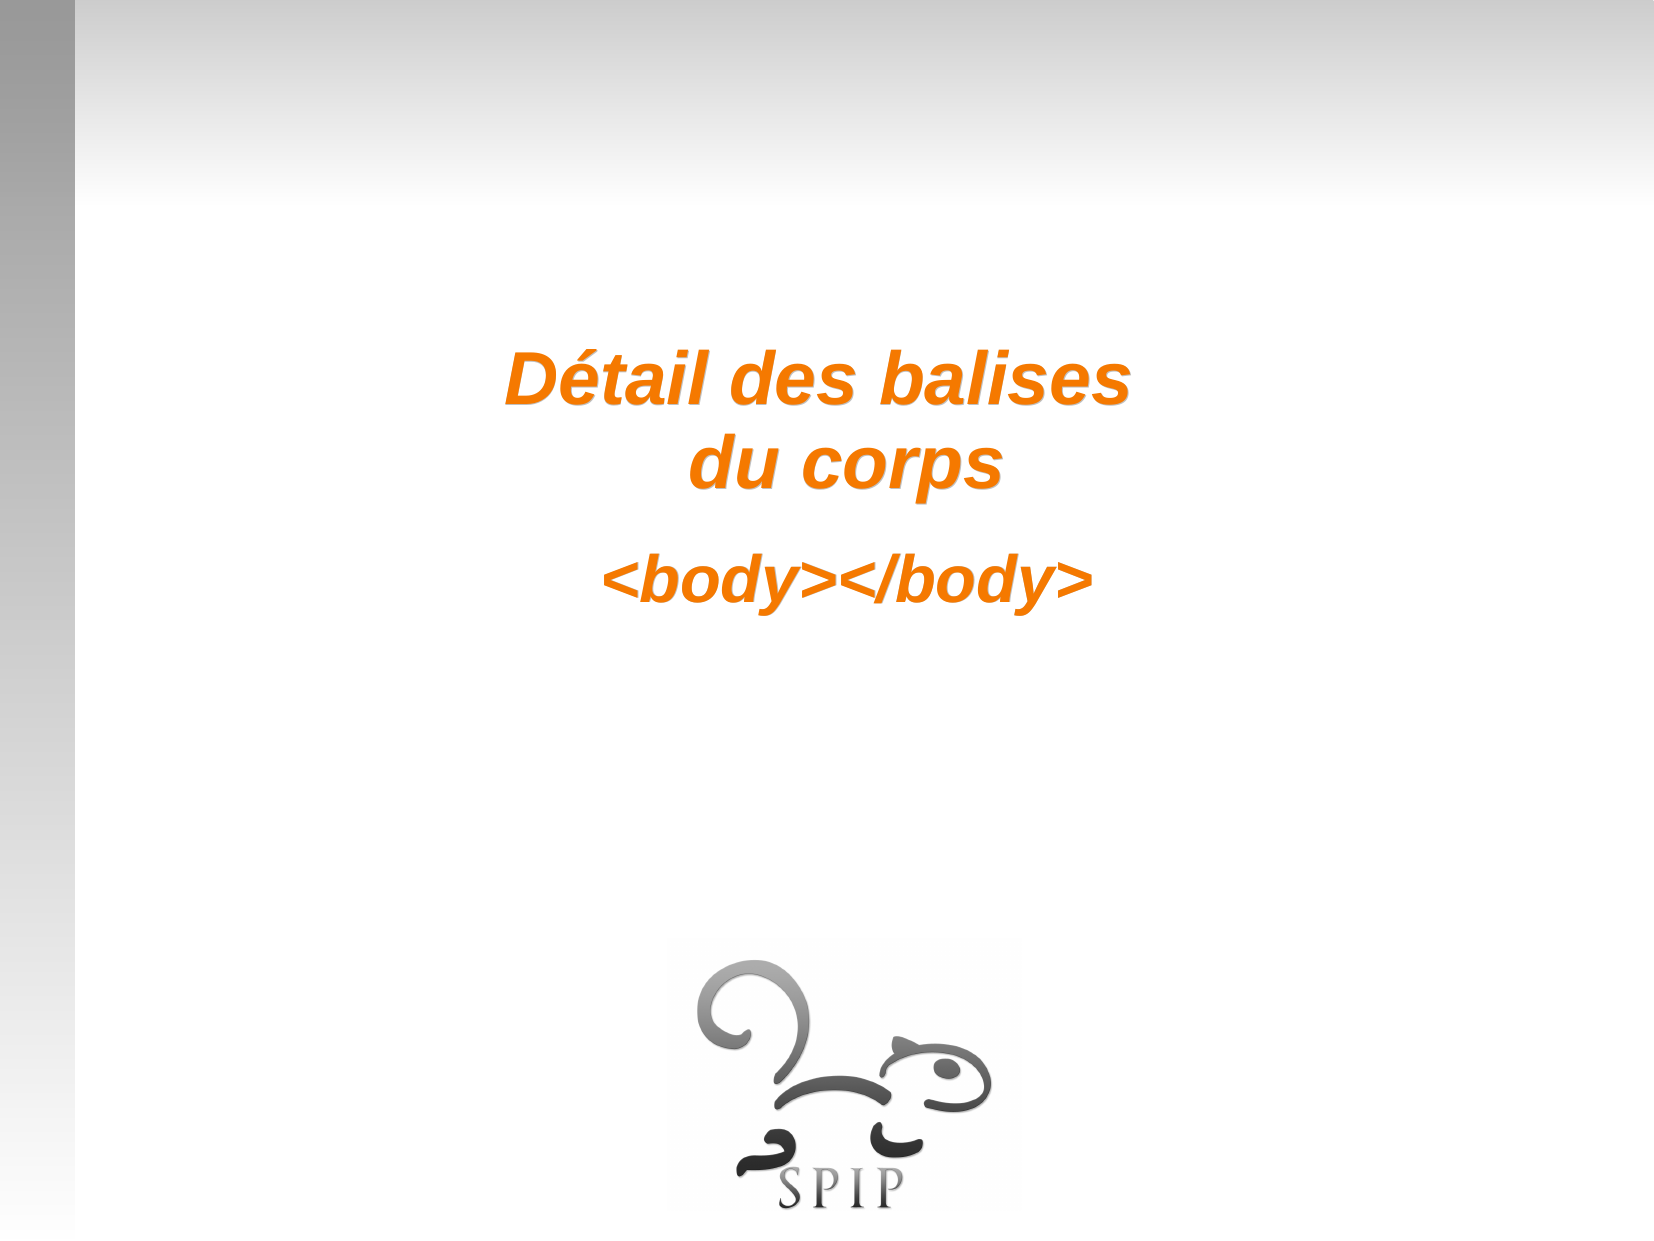

# Détail des balises du corps <body></body>